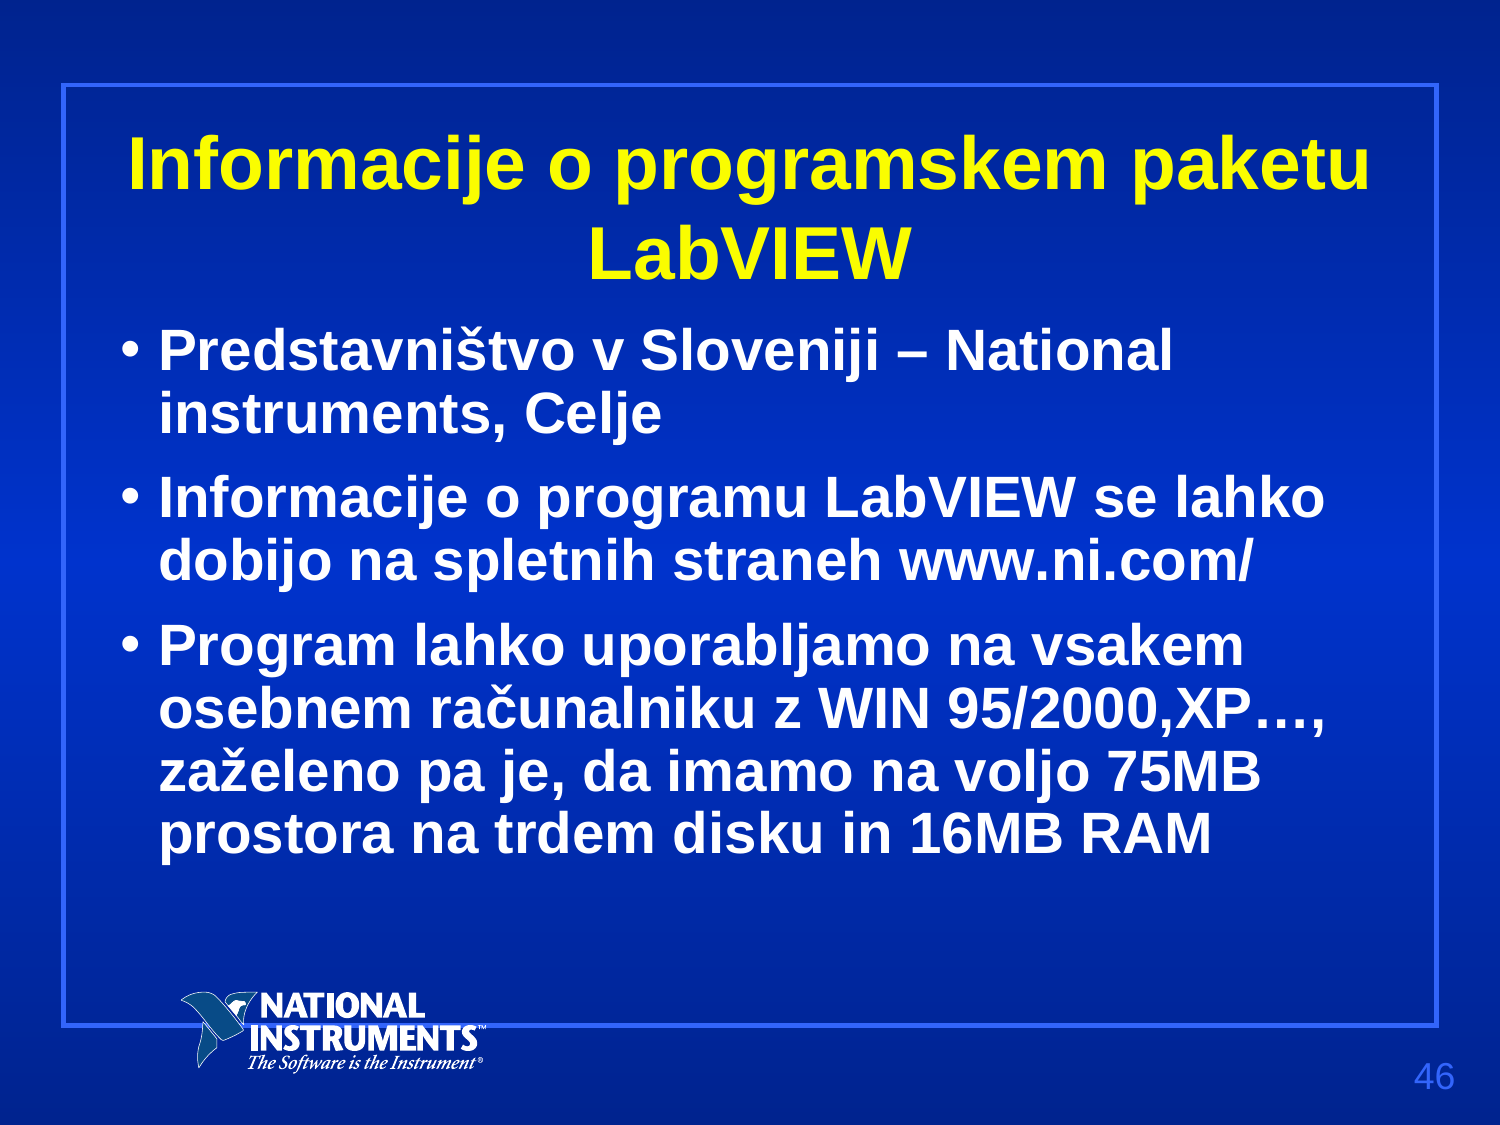

# Informacije o programskem paketu LabVIEW
Predstavništvo v Sloveniji – National instruments, Celje
Informacije o programu LabVIEW se lahko dobijo na spletnih straneh www.ni.com/
Program lahko uporabljamo na vsakem osebnem računalniku z WIN 95/2000,XP…, zaželeno pa je, da imamo na voljo 75MB prostora na trdem disku in 16MB RAM